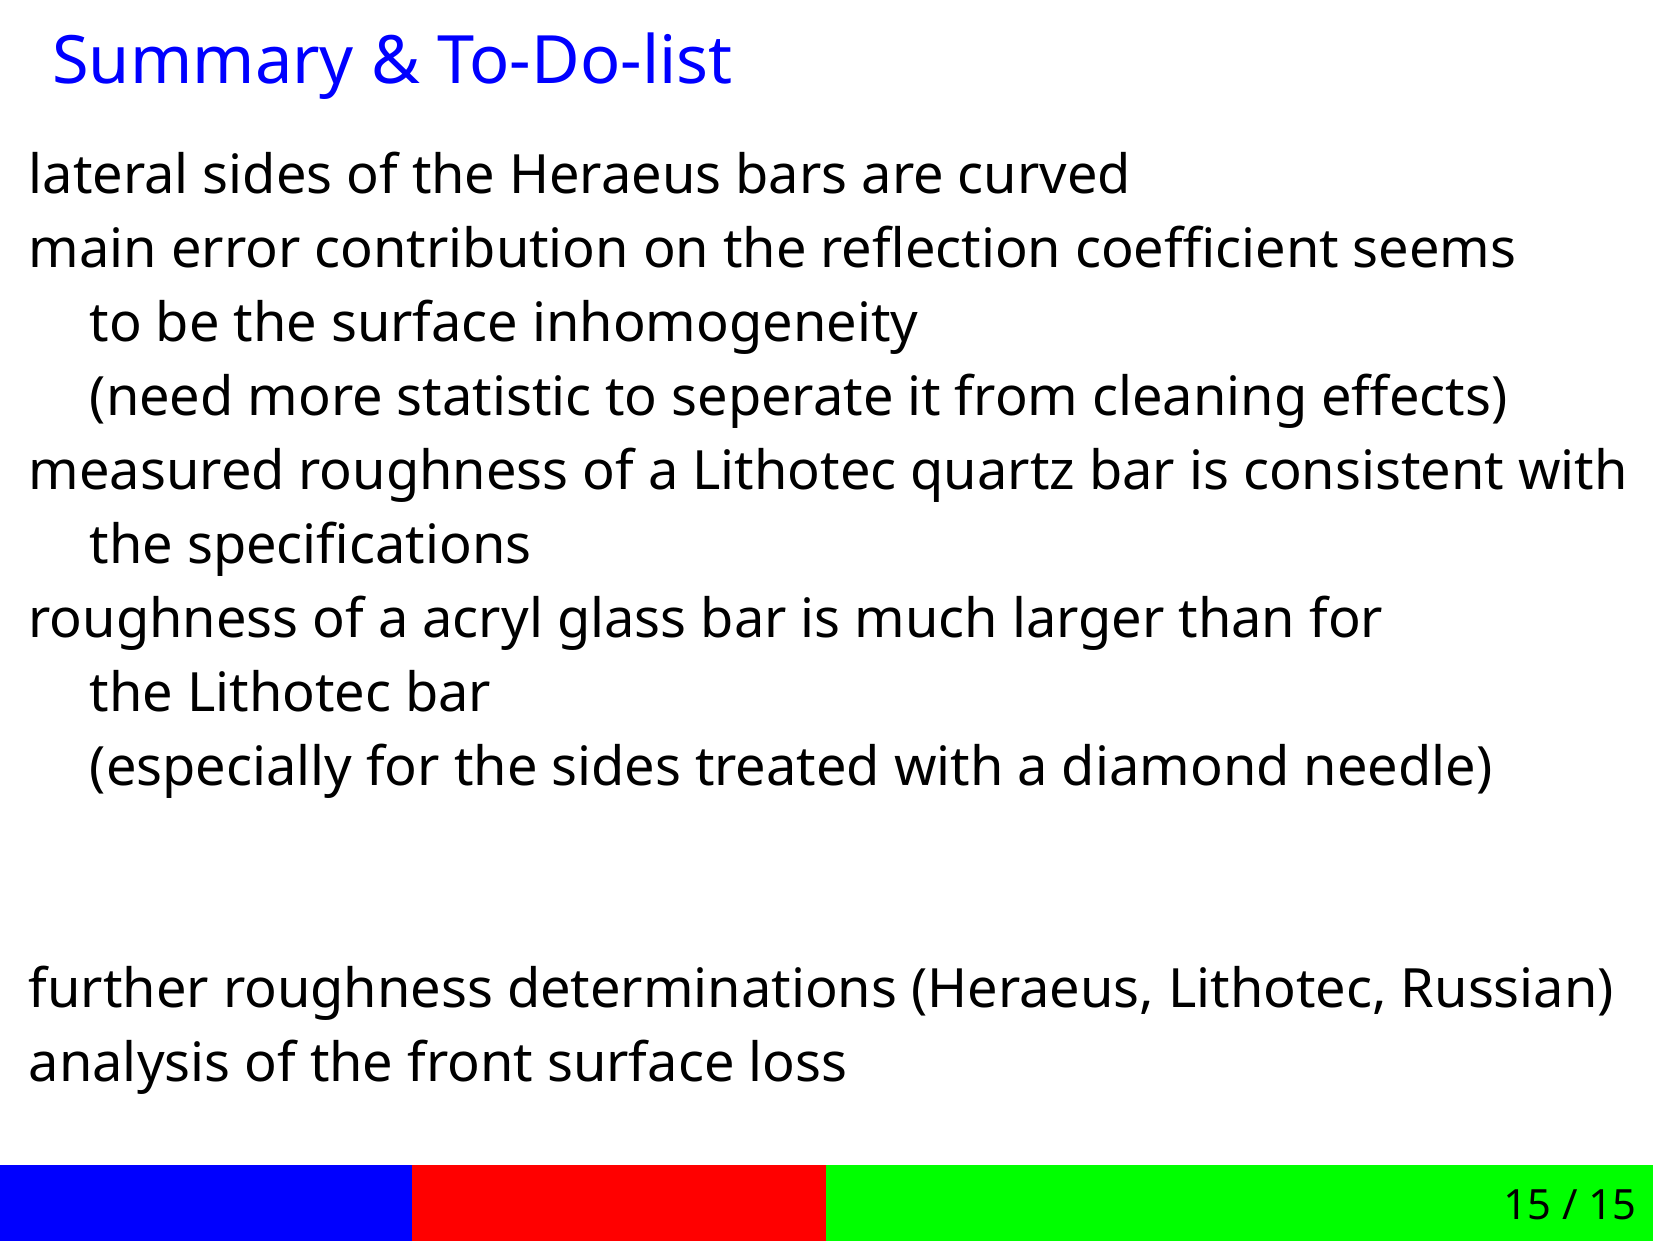

Summary & To-Do-list
 lateral sides of the Heraeus bars are curved
 main error contribution on the reflection coefficient seems
	to be the surface inhomogeneity
	(need more statistic to seperate it from cleaning effects)
 measured roughness of a Lithotec quartz bar is consistent with
	the specifications
 roughness of a acryl glass bar is much larger than for
	the Lithotec bar
	(especially for the sides treated with a diamond needle)
 further roughness determinations (Heraeus, Lithotec, Russian)
 analysis of the front surface loss
15 / 15